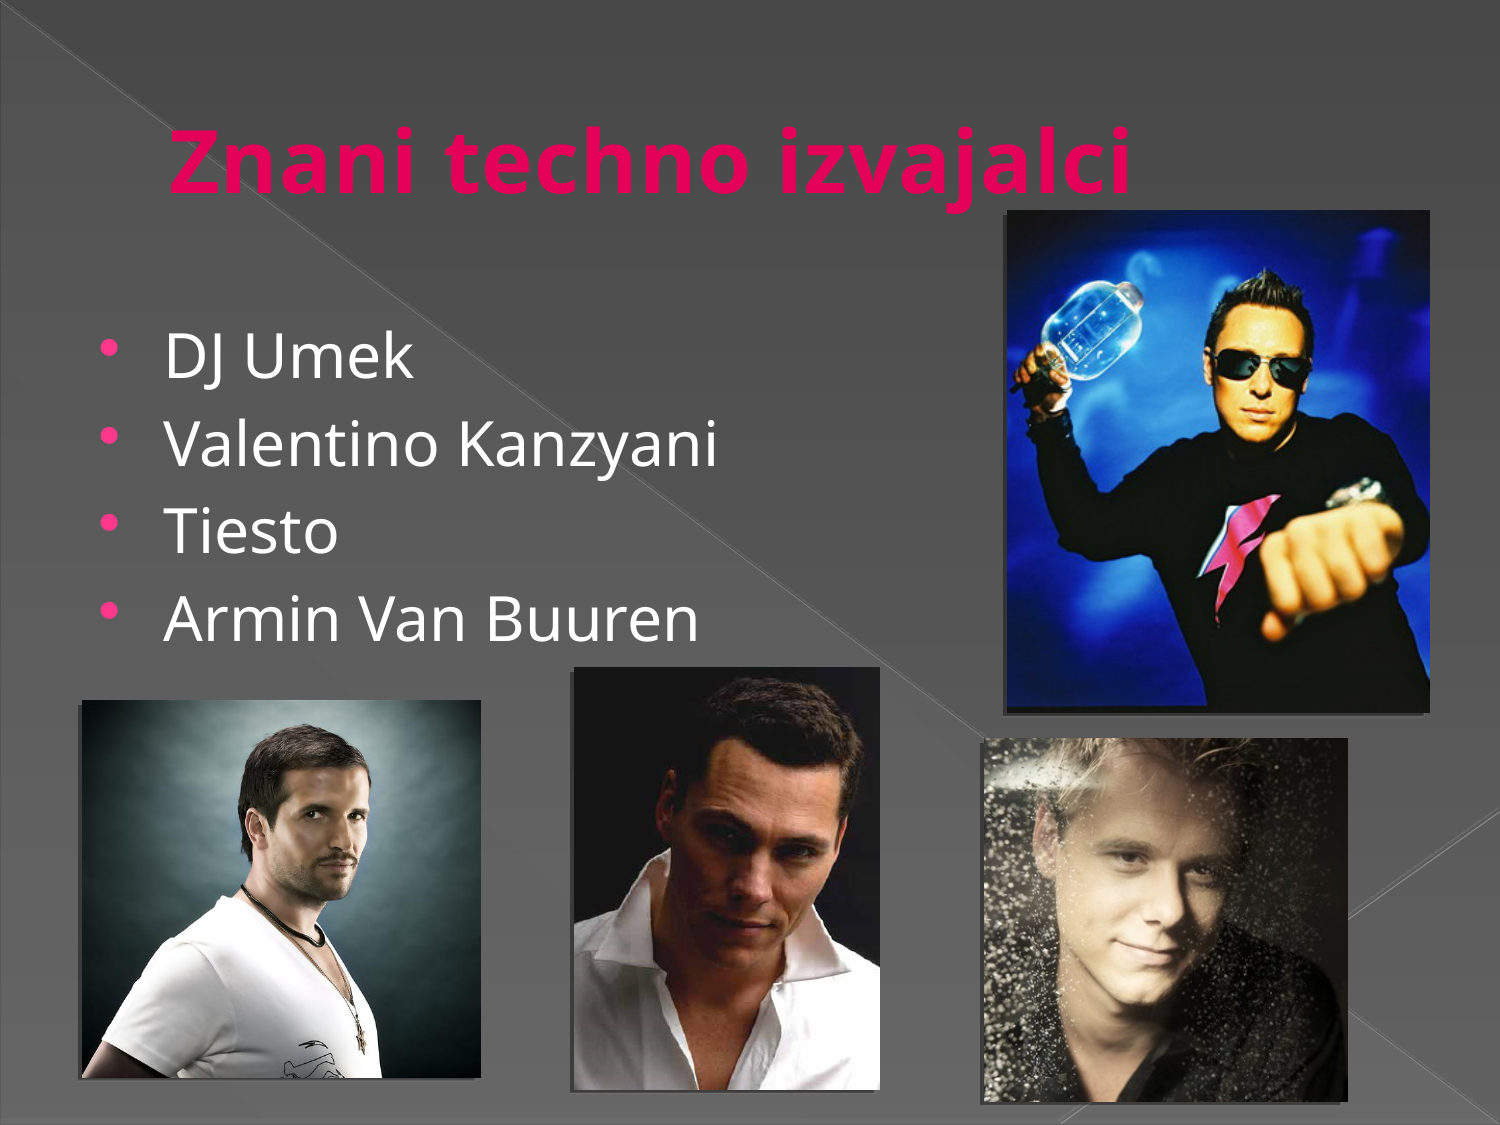

# Znani techno izvajalci
DJ Umek
Valentino Kanzyani
Tiesto
Armin Van Buuren